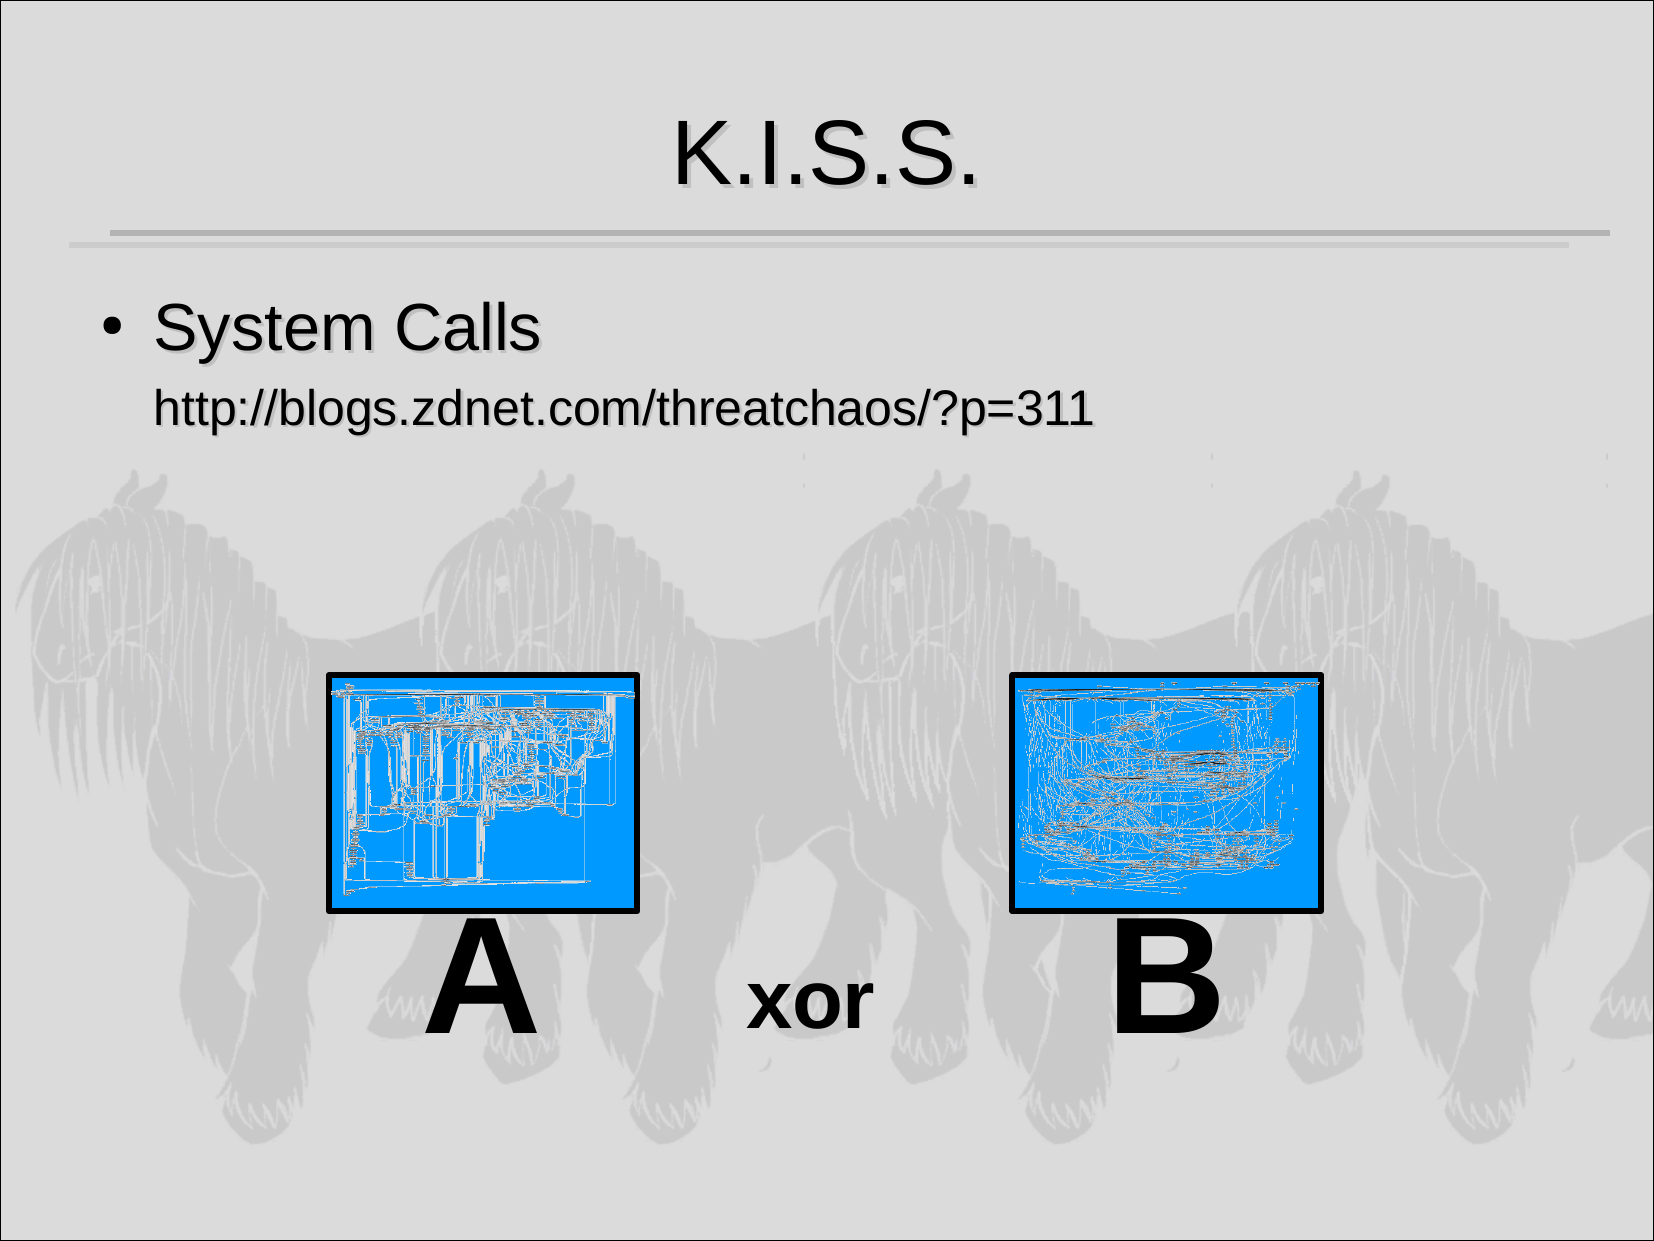

# K.I.S.S.
System Calls
http://blogs.zdnet.com/threatchaos/?p=311
A
B
xor